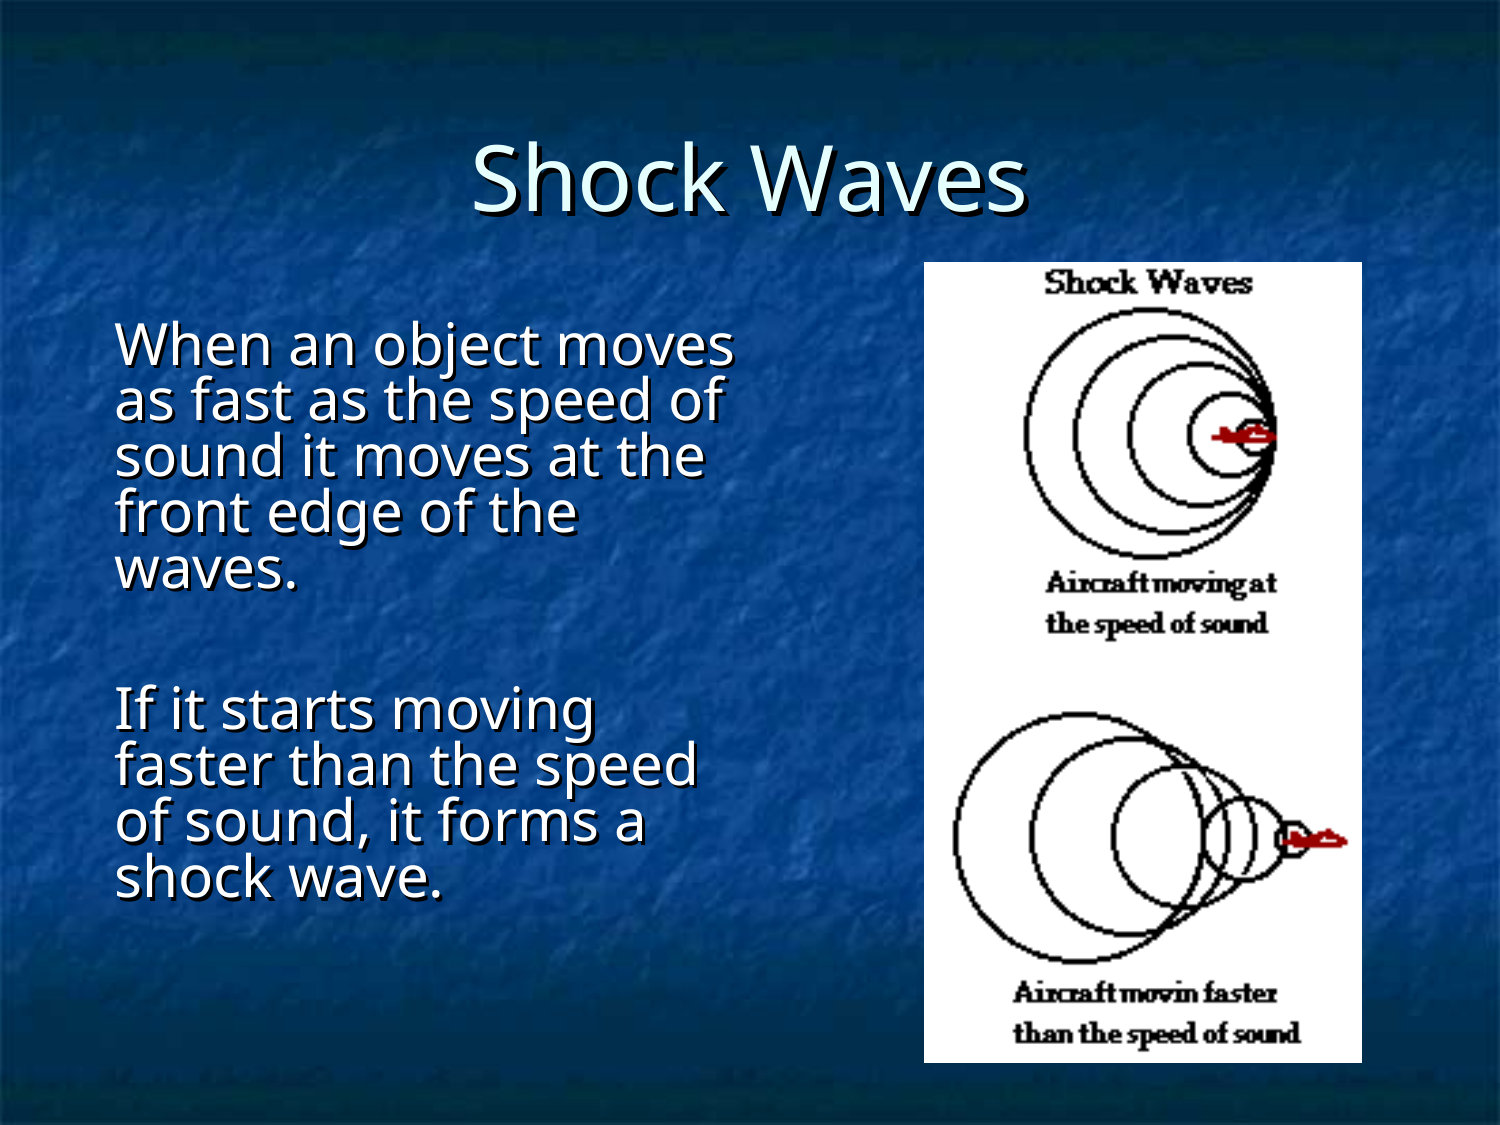

Shock Waves
When an object moves as fast as the speed of sound it moves at the front edge of the waves.
If it starts moving faster than the speed of sound, it forms a shock wave.